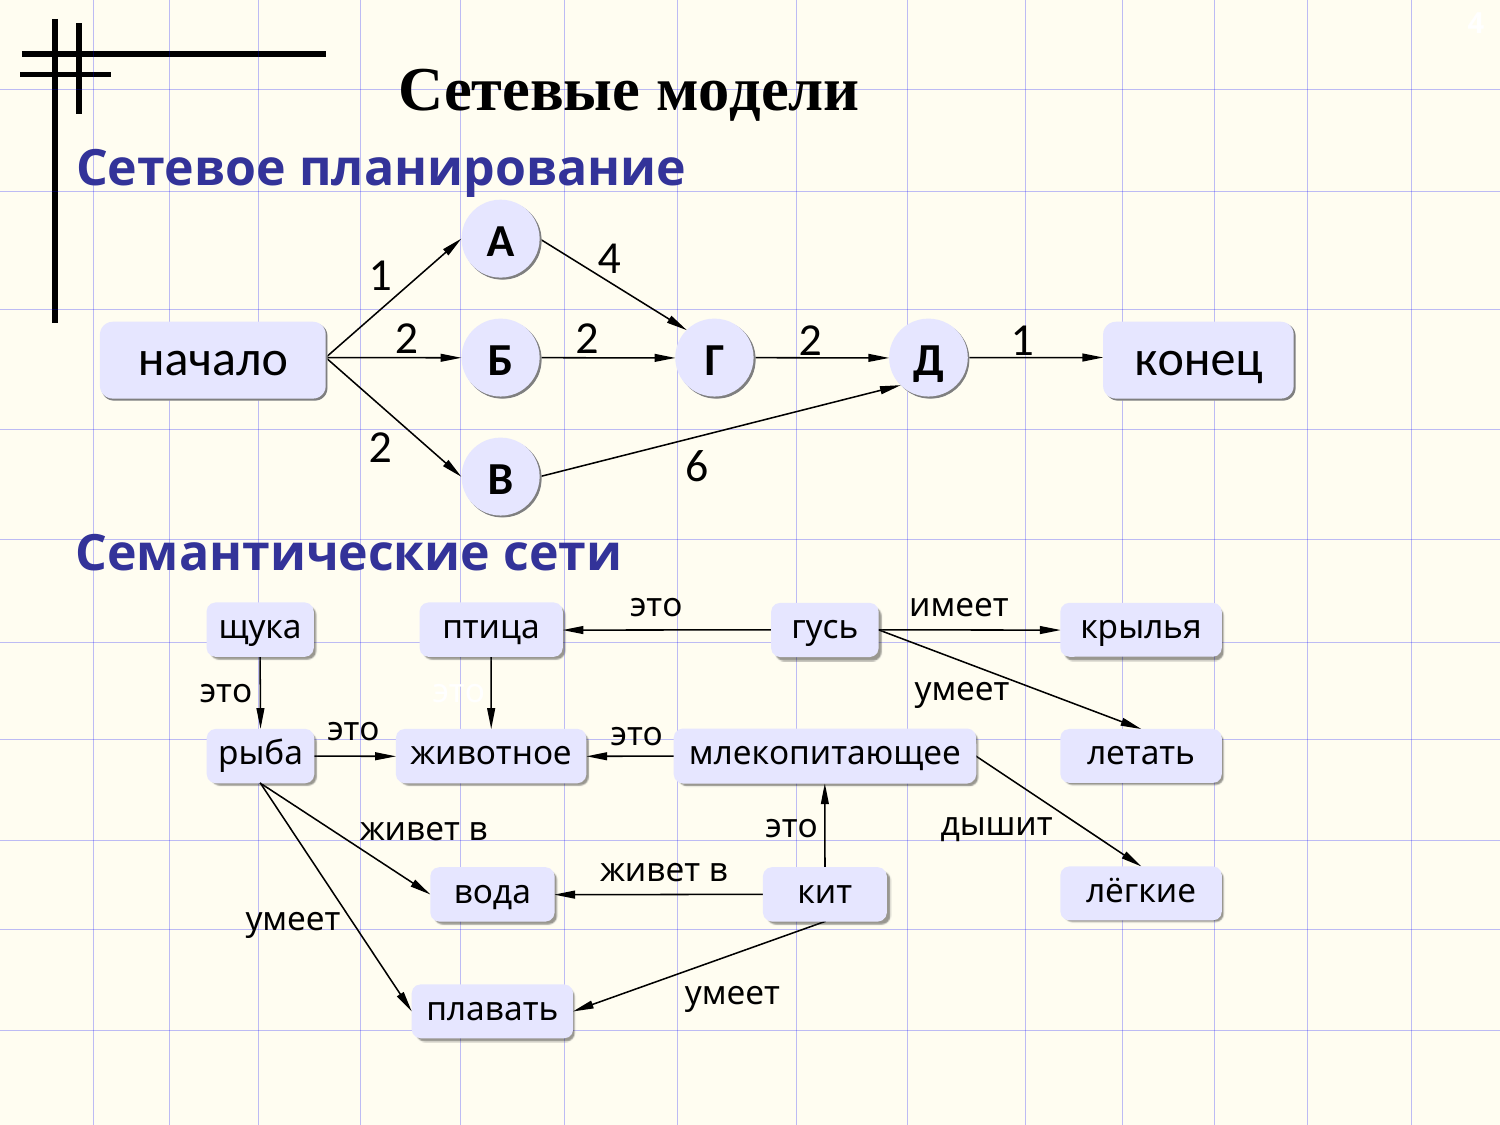

# Сетевые модели
Сетевое планирование
А
4
1
2
2
2
1
Б
Г
Д
начало
конец
2
6
В
Семантические сети
это
имеет
щука
птица
гусь
крылья
умеет
это
это
это
это
млекопитающее
рыба
животное
летать
дышит
это
живет в
живет в
лёгкие
вода
кит
умеет
умеет
плавать